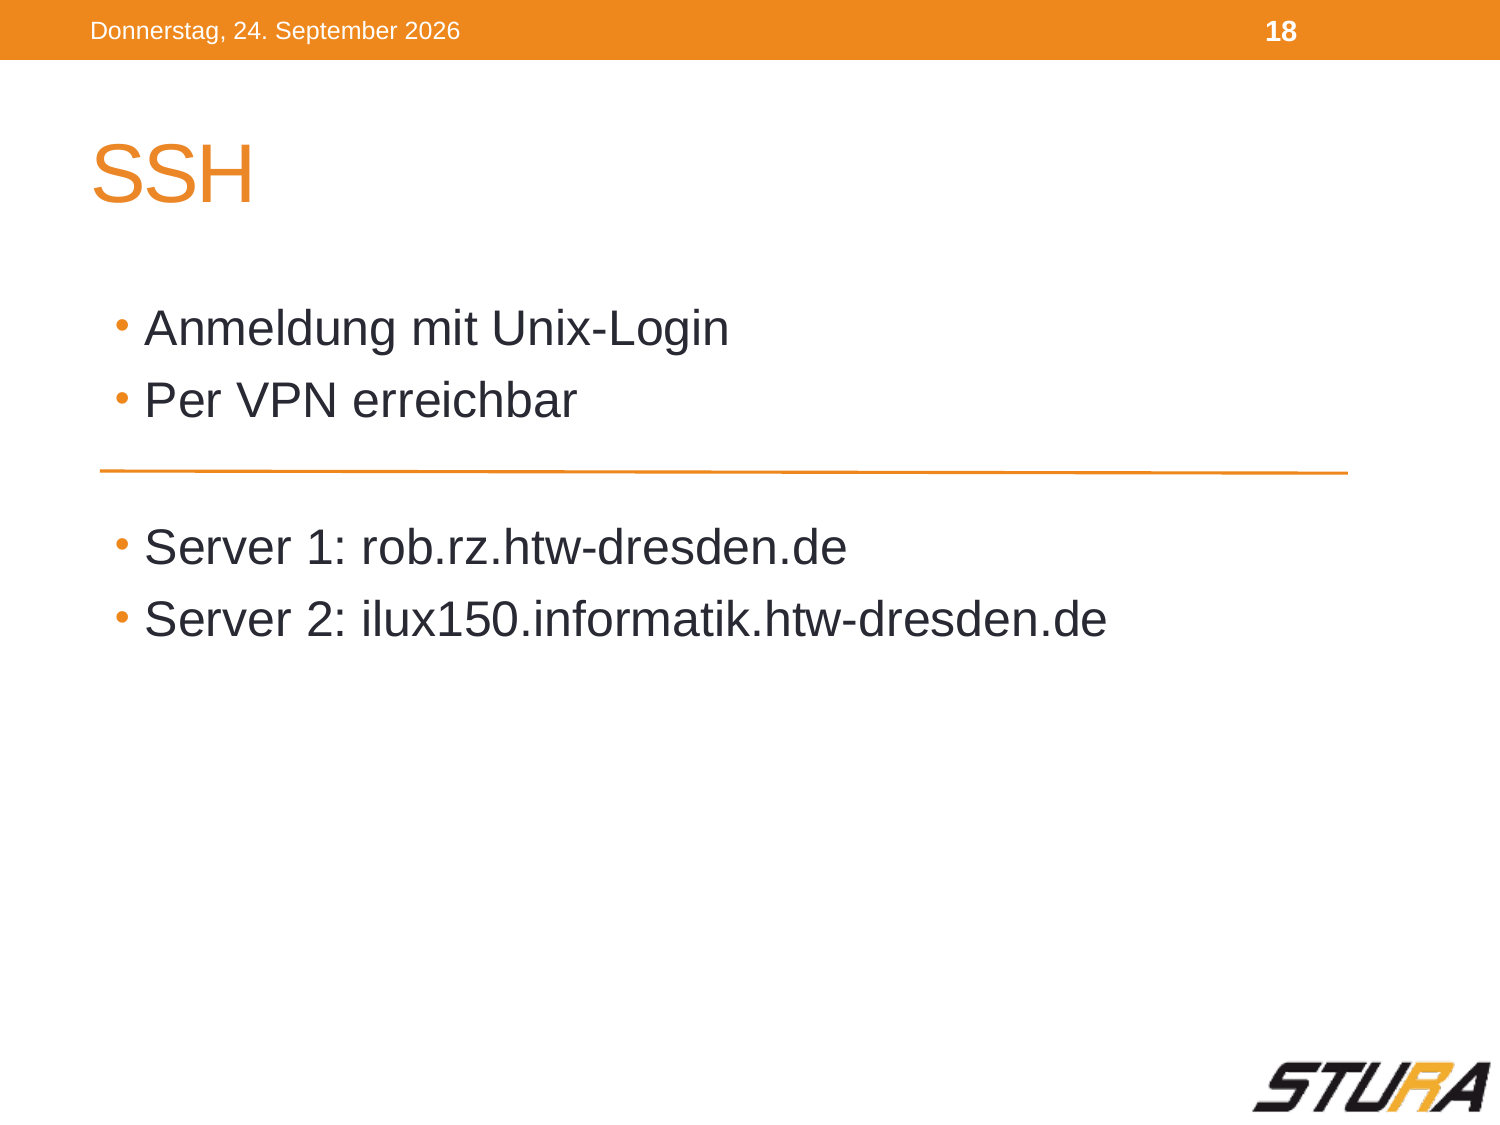

# SSH
Anmeldung mit Unix-Login
Per VPN erreichbar
Server 1: rob.rz.htw-dresden.de
Server 2: ilux150.informatik.htw-dresden.de